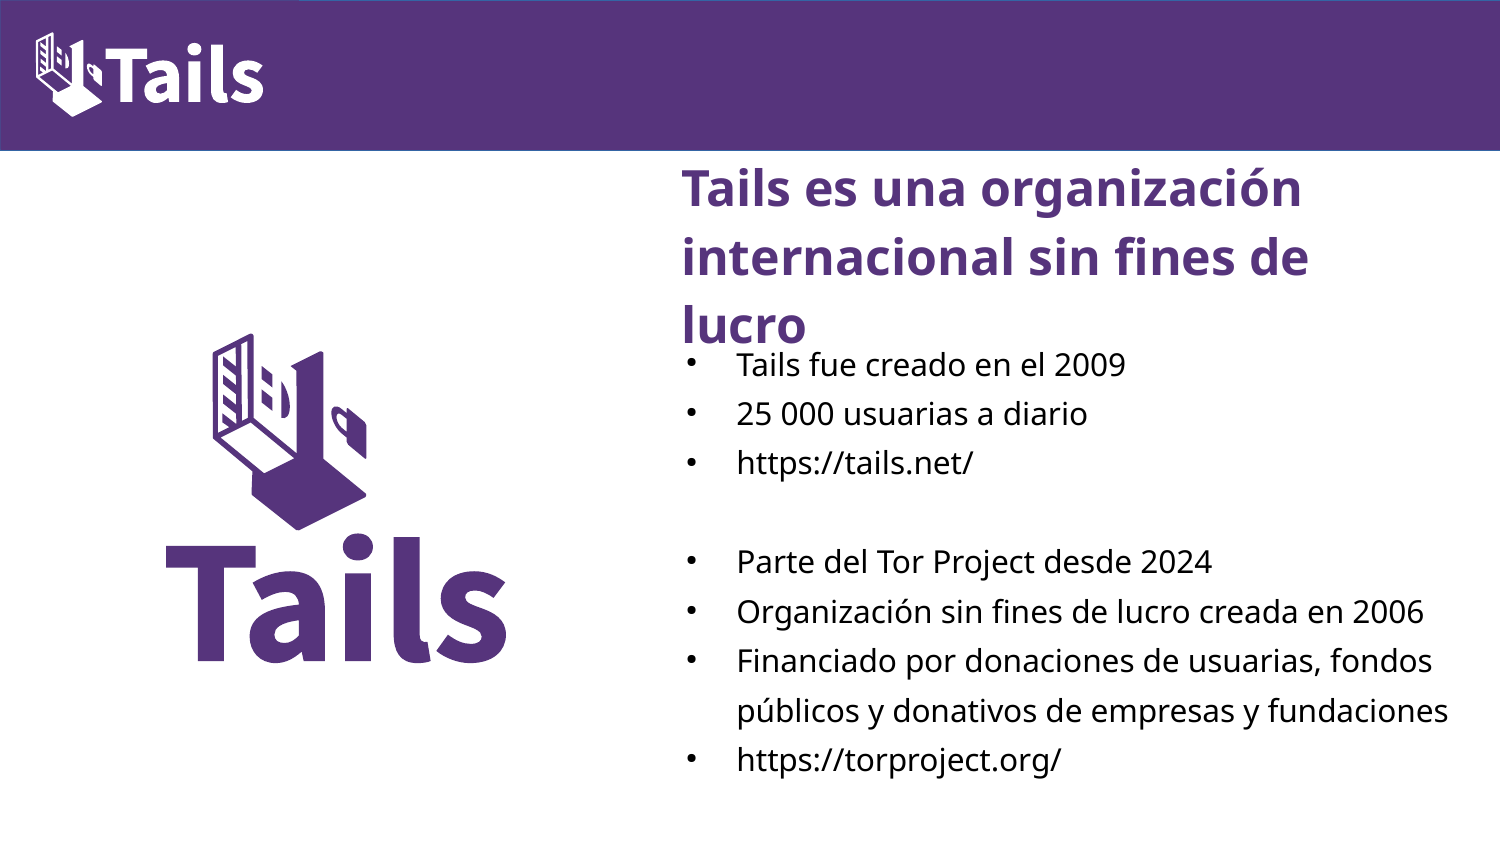

# Tails es una organización internacional sin fines de lucro
Tails fue creado en el 2009
25 000 usuarias a diario
https://tails.net/
Parte del Tor Project desde 2024
Organización sin fines de lucro creada en 2006
Financiado por donaciones de usuarias, fondos públicos y donativos de empresas y fundaciones
https://torproject.org/